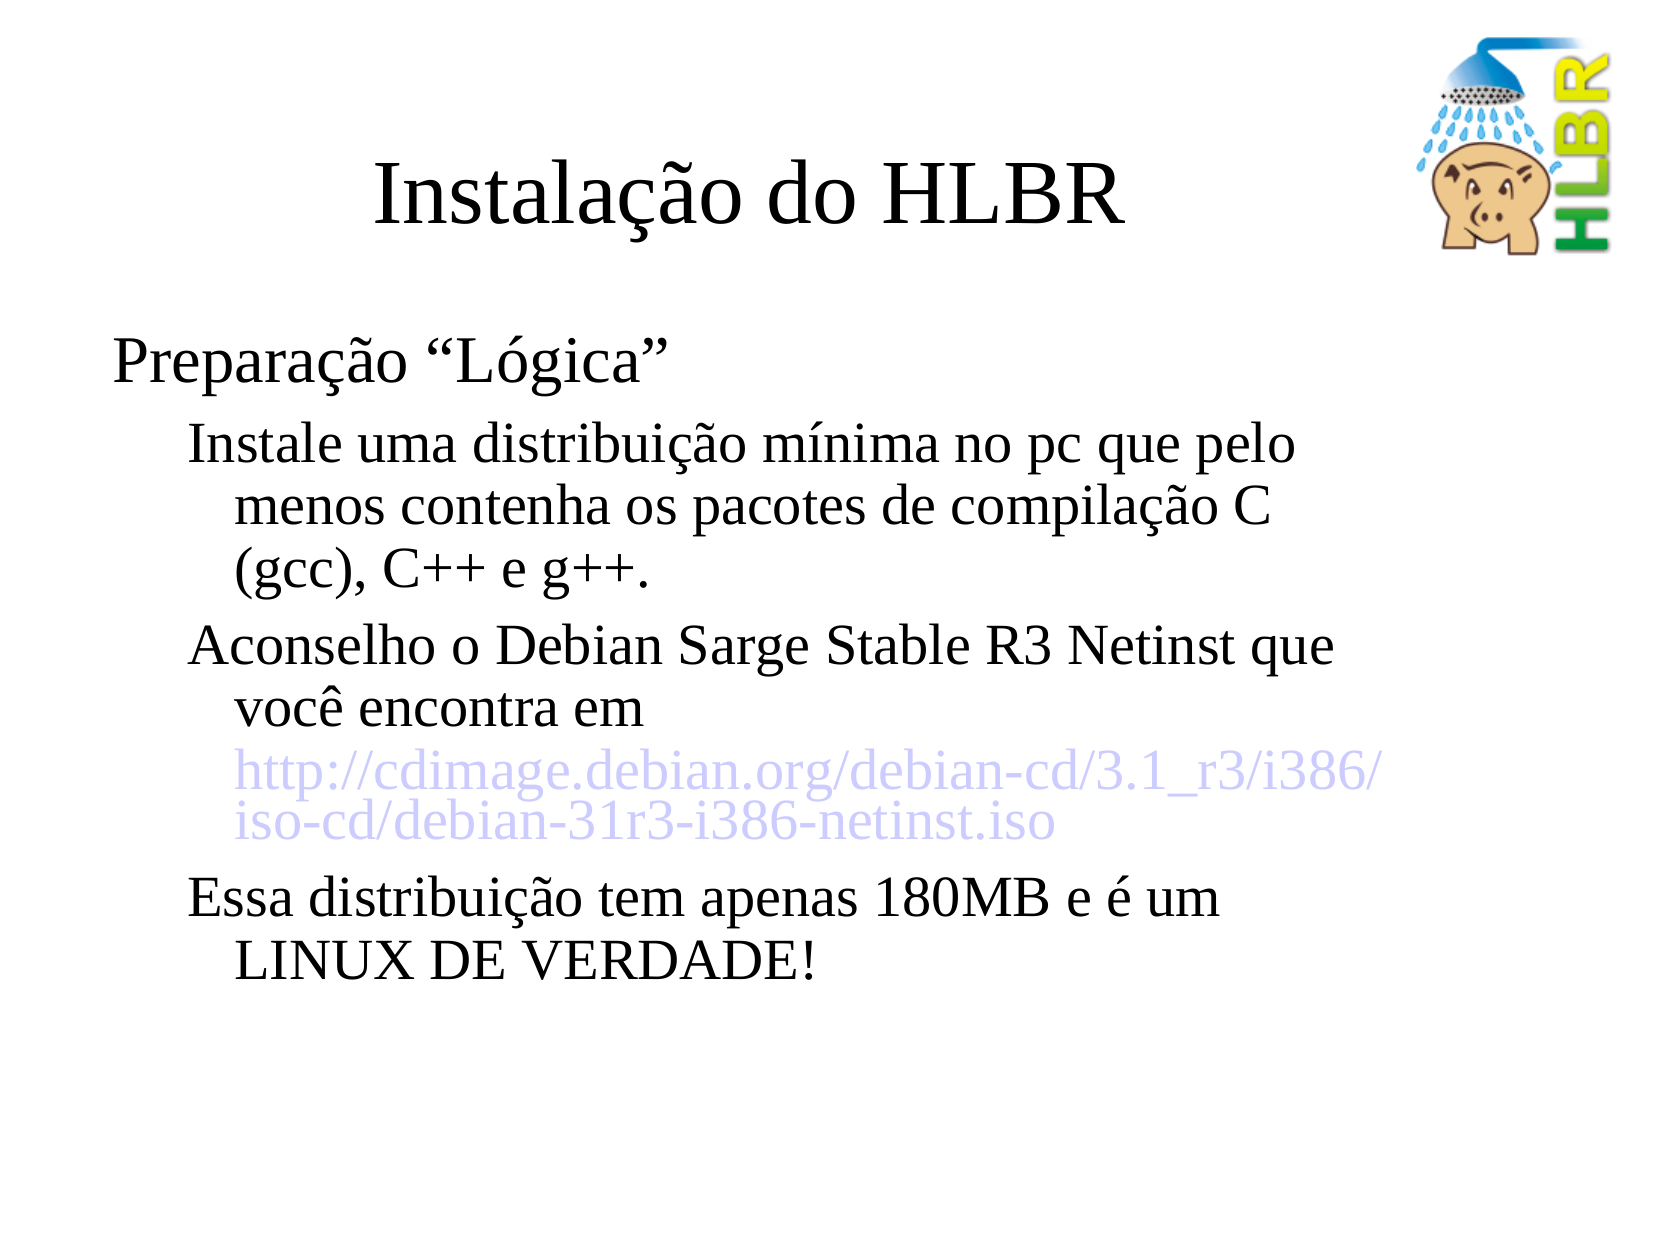

# Instalação do HLBR
Preparação “Lógica”
Instale uma distribuição mínima no pc que pelo menos contenha os pacotes de compilação C (gcc), C++ e g++.
Aconselho o Debian Sarge Stable R3 Netinst que você encontra em http://cdimage.debian.org/debian-cd/3.1_r3/i386/iso-cd/debian-31r3-i386-netinst.iso
Essa distribuição tem apenas 180MB e é um LINUX DE VERDADE!